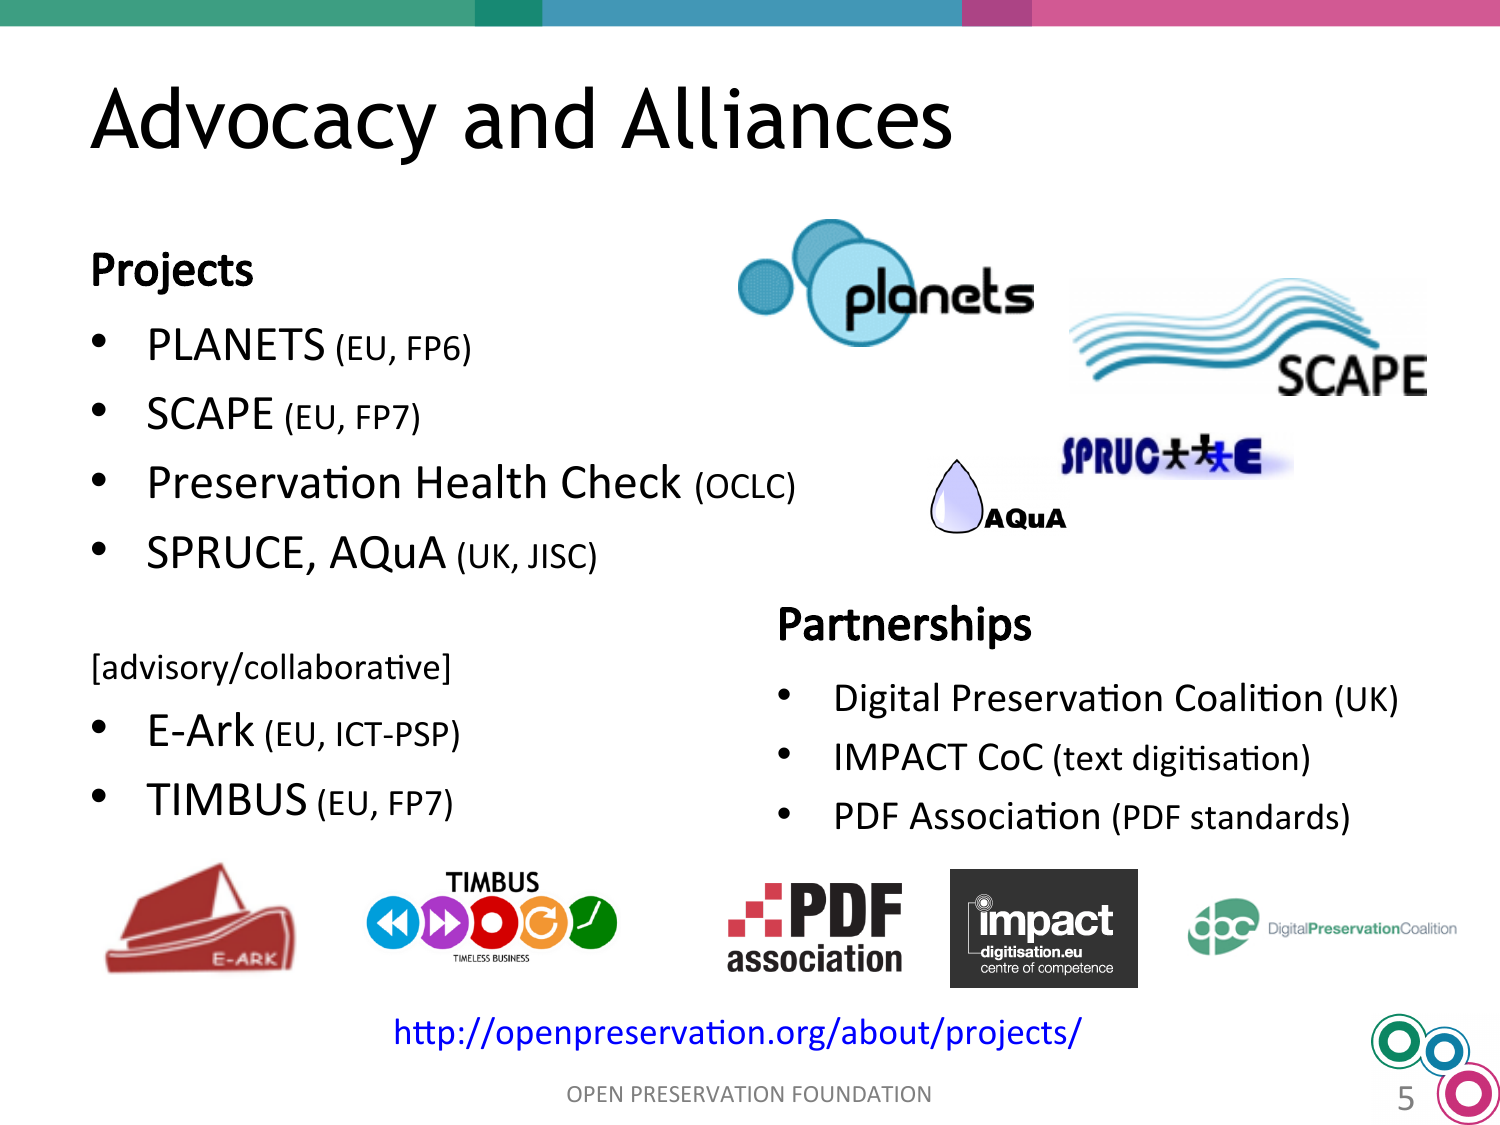

# Advocacy and Alliances
Projects
PLANETS (EU, FP6)
SCAPE (EU, FP7)
Preservation Health Check (OCLC)
SPRUCE, AQuA (UK, JISC)
[advisory/collaborative]
E-Ark (EU, ICT-PSP)
TIMBUS (EU, FP7)
Digital Preservation Coalition (UK)
IMPACT CoC (text digitisation)
PDF Association (PDF standards)
Partnerships
http://openpreservation.org/about/projects/